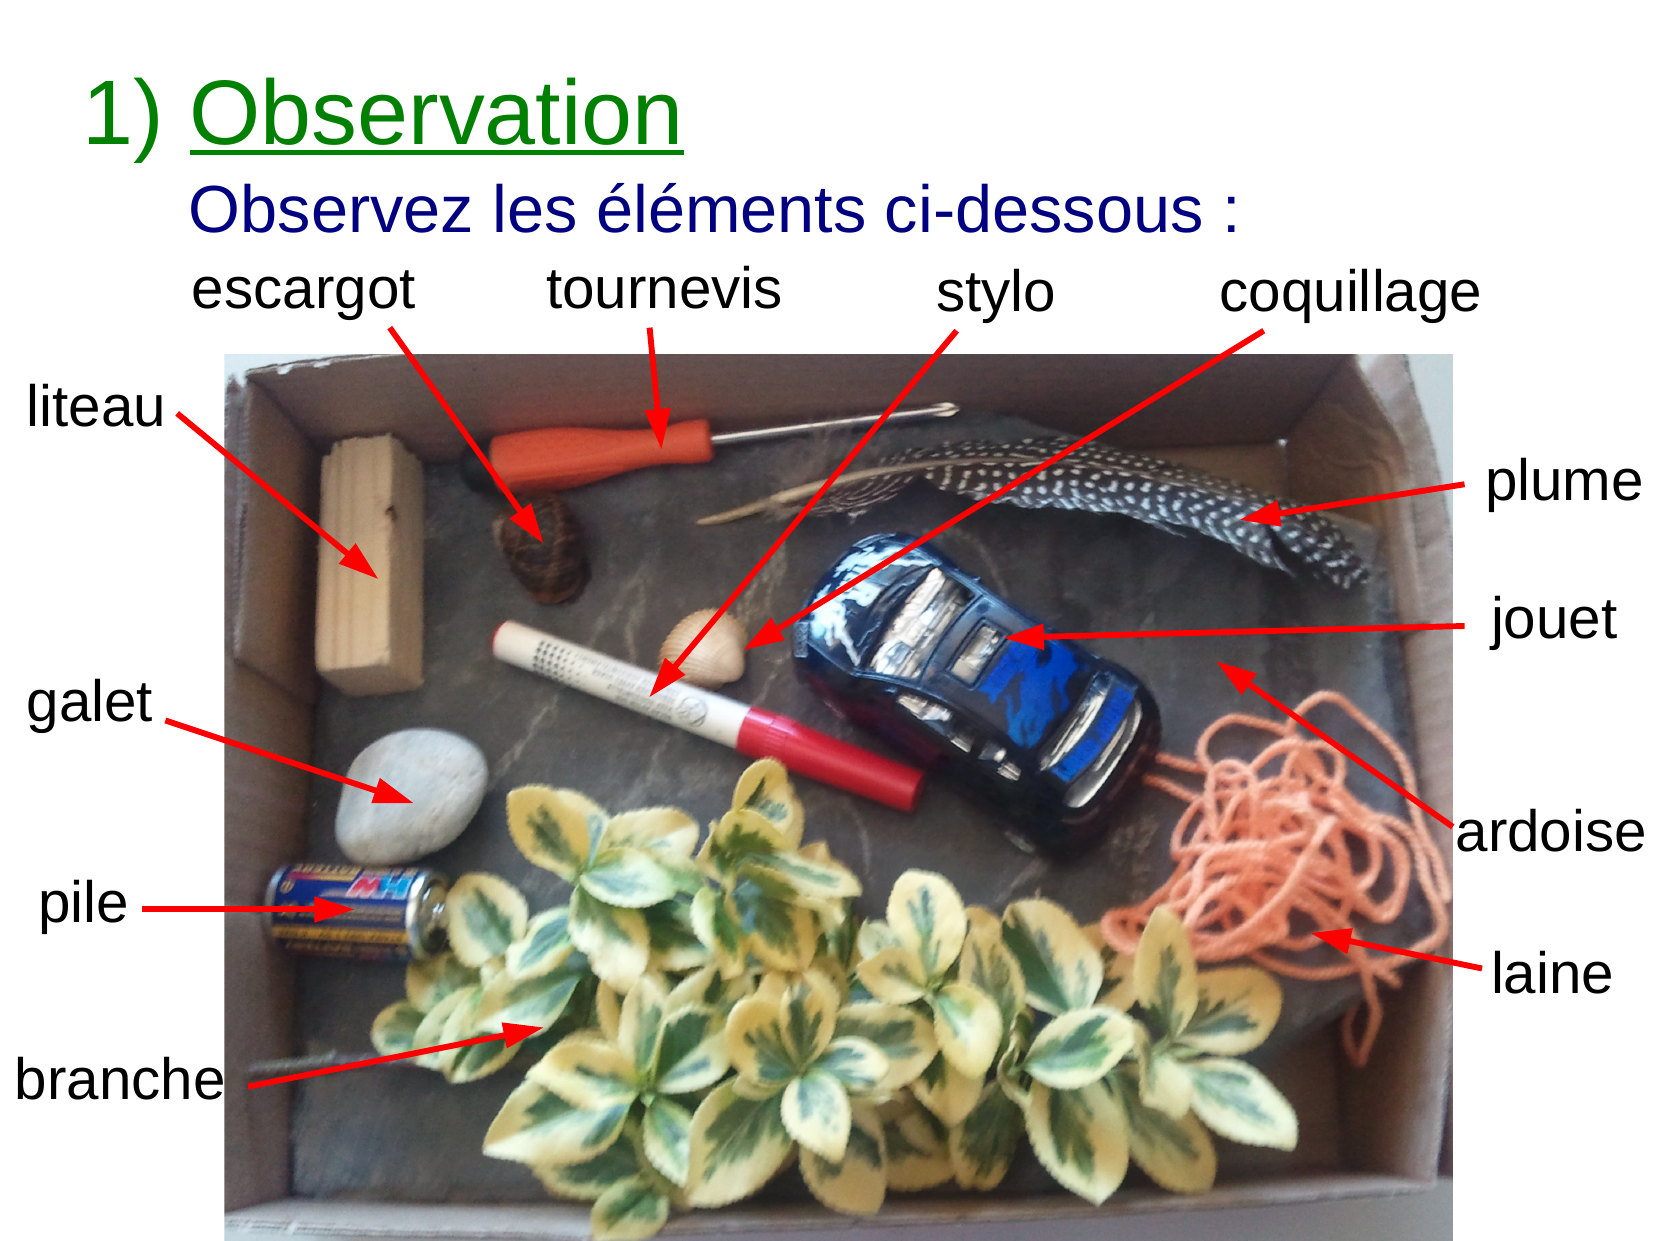

# 1) Observation
Observez les éléments ci-dessous :
escargot
tournevis
stylo
coquillage
liteau
plume
jouet
galet
ardoise
pile
laine
branche